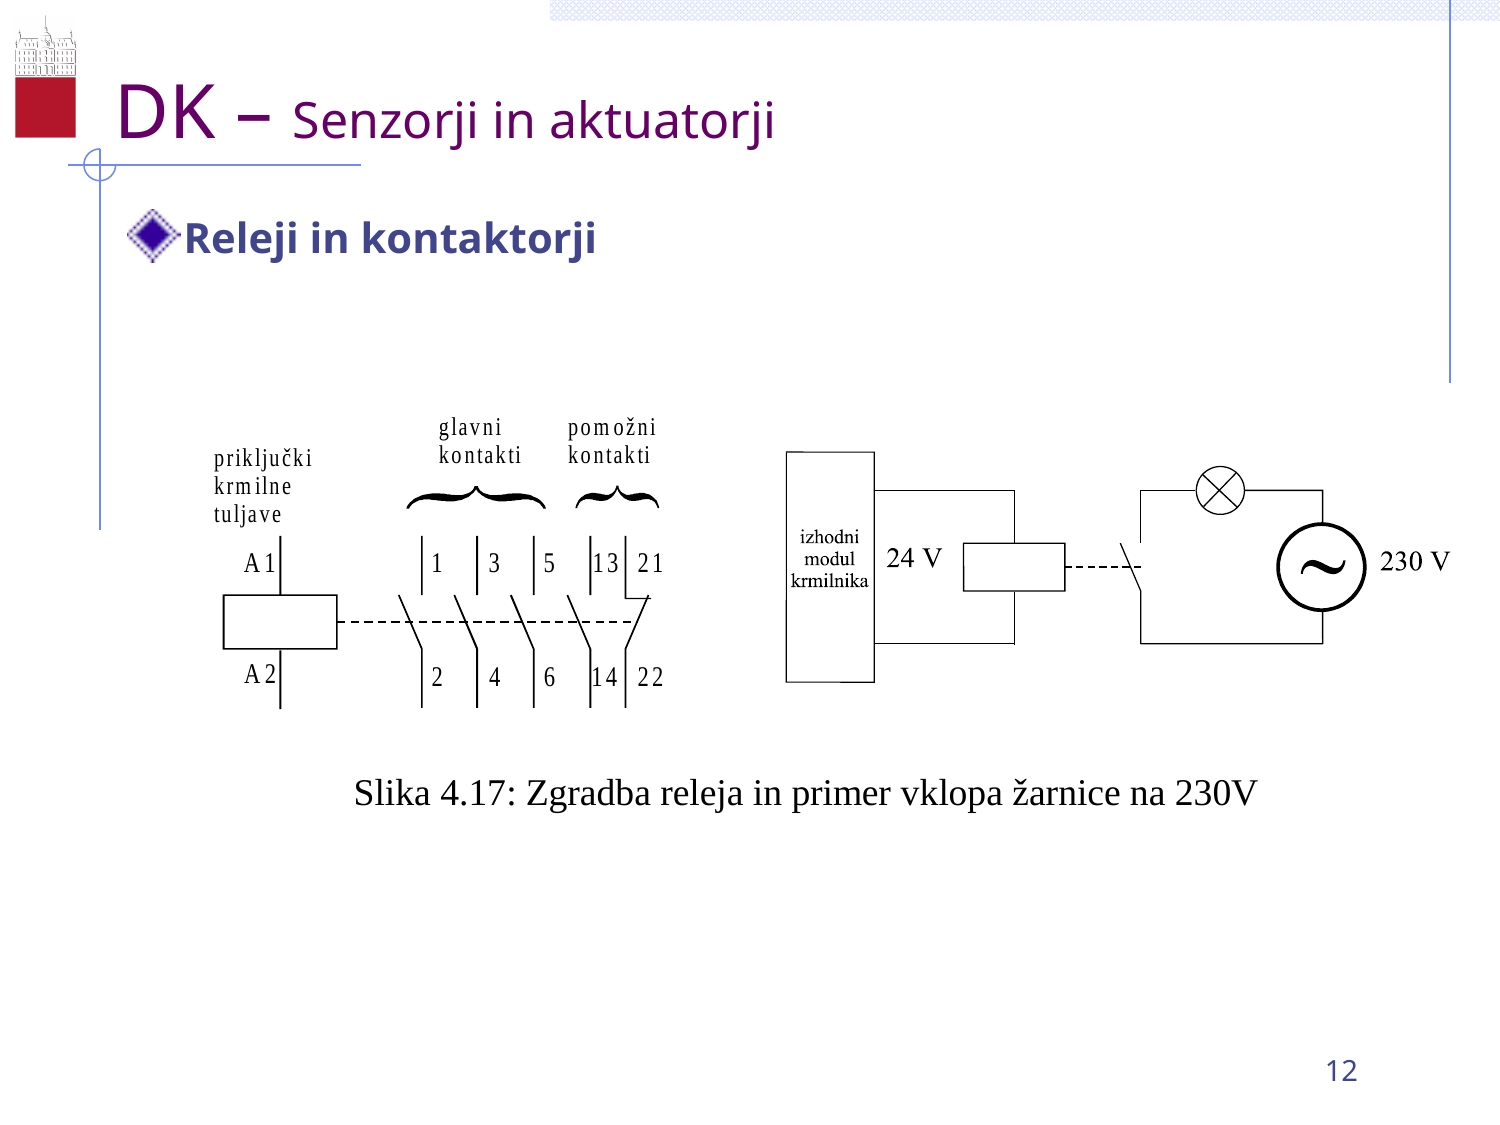

DK – Senzorji in aktuatorji
# Releji in kontaktorji